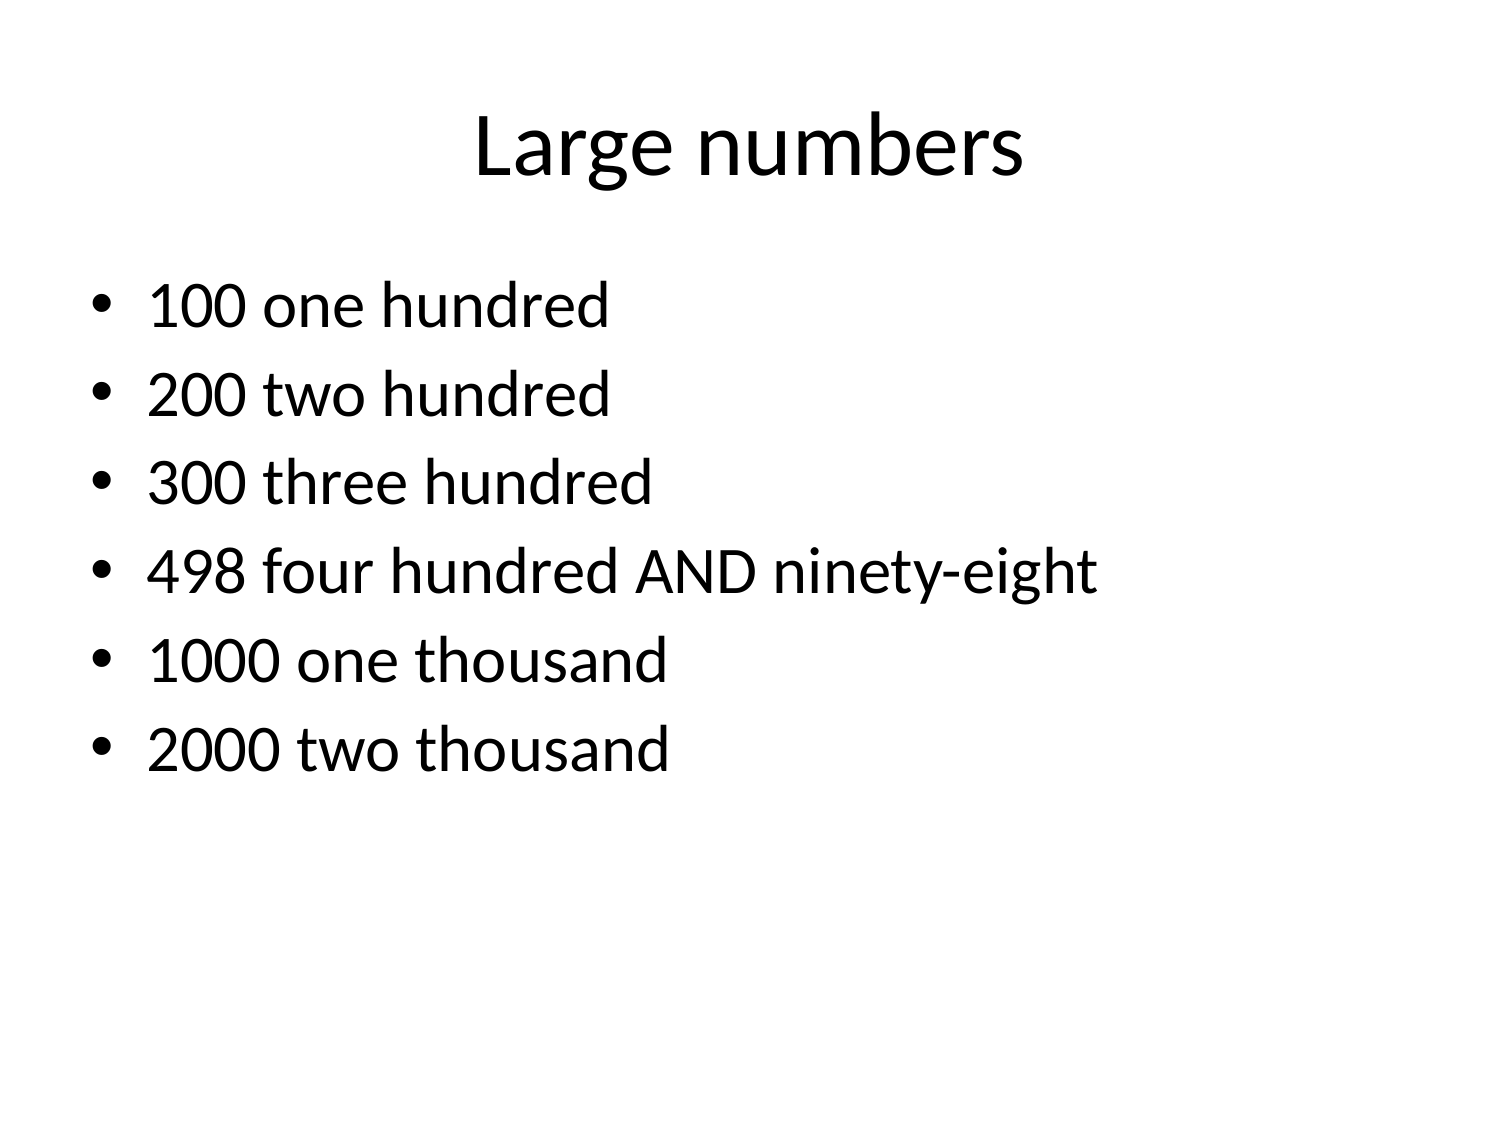

# Large numbers
100 one hundred
200 two hundred
300 three hundred
498 four hundred AND ninety-eight
1000 one thousand
2000 two thousand